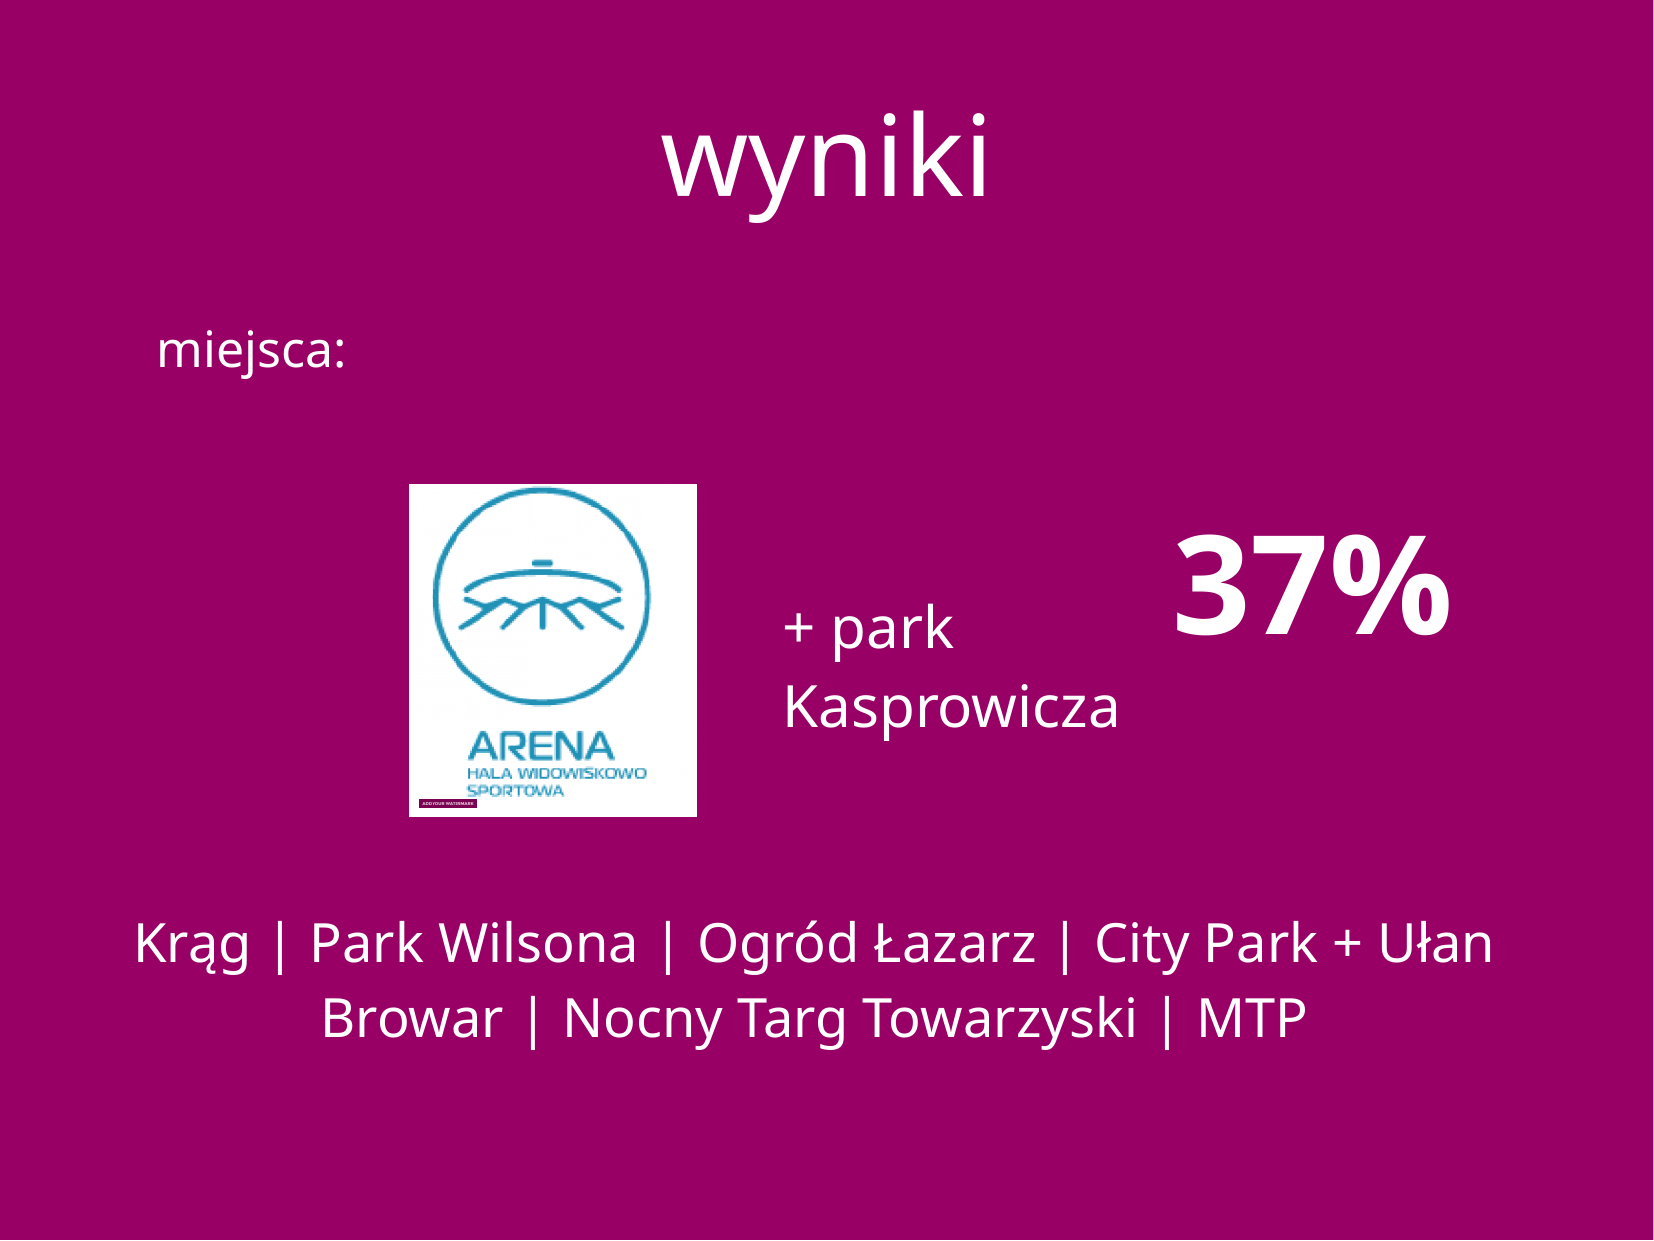

# wyniki
miejsca:
37%
+ park Kasprowicza
Krąg | Park Wilsona | Ogród Łazarz | City Park + Ułan Browar | Nocny Targ Towarzyski | MTP